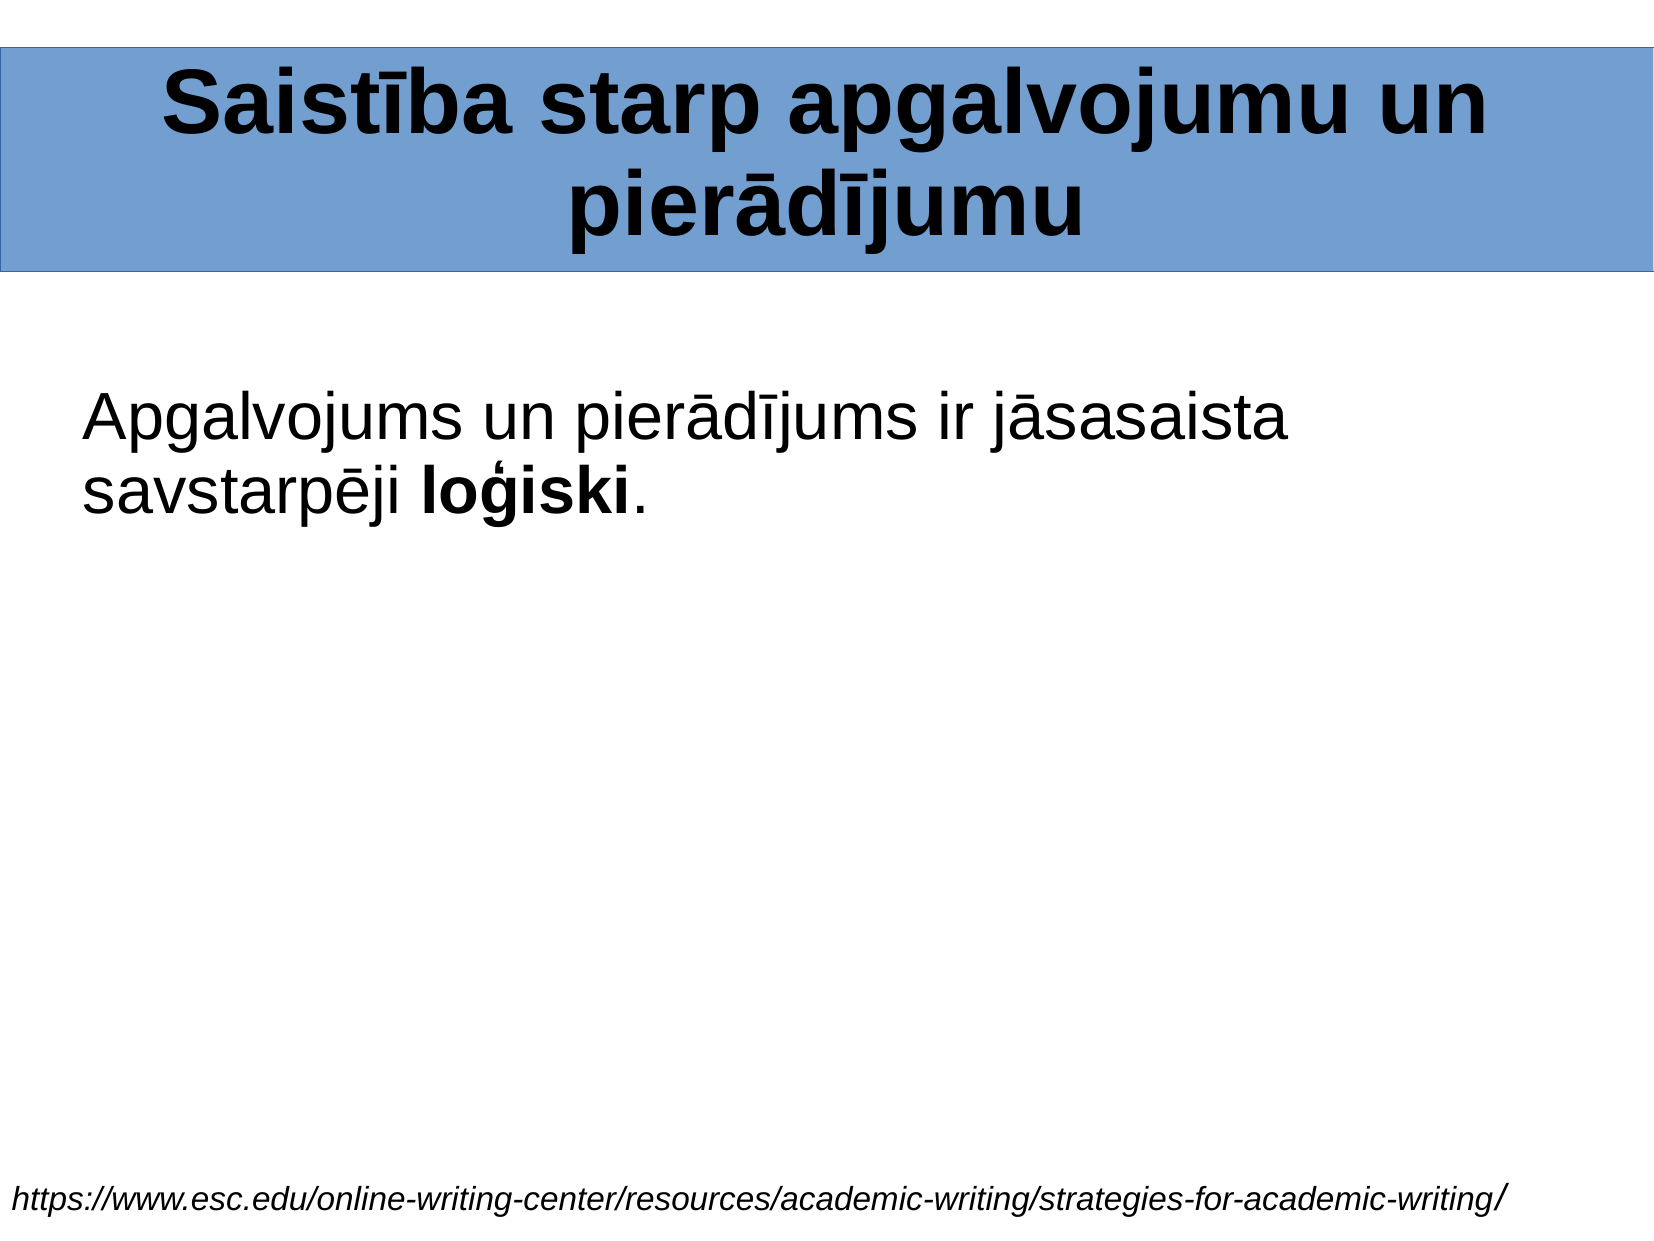

# Saistība starp apgalvojumu un pierādījumu
Apgalvojums un pierādījums ir jāsasaista savstarpēji loģiski.
https://www.esc.edu/online-writing-center/resources/academic-writing/strategies-for-academic-writing/